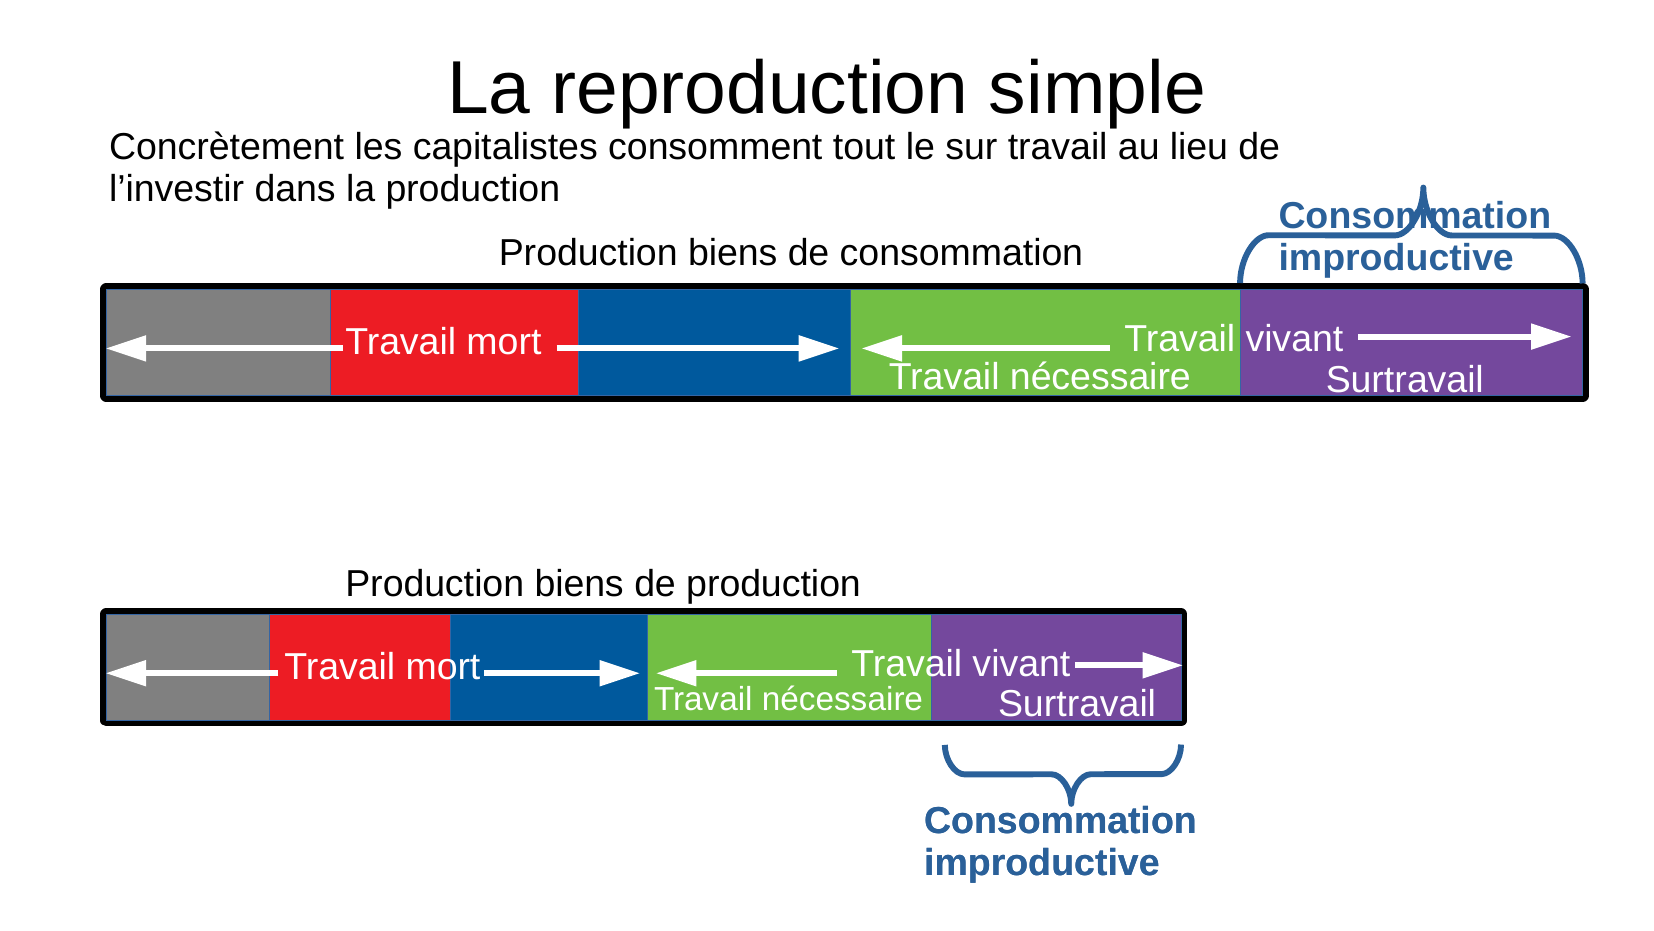

# La reproduction simple
Concrètement les capitalistes consomment tout le sur travail au lieu de l’investir dans la production
Consommation improductive
Production biens de consommation
Travail vivant
Travail mort
Travail nécessaire
Surtravail
Production biens de production
Travail vivant
Travail mort
Travail nécessaire
Surtravail
Consommation improductive
Consommation improductive